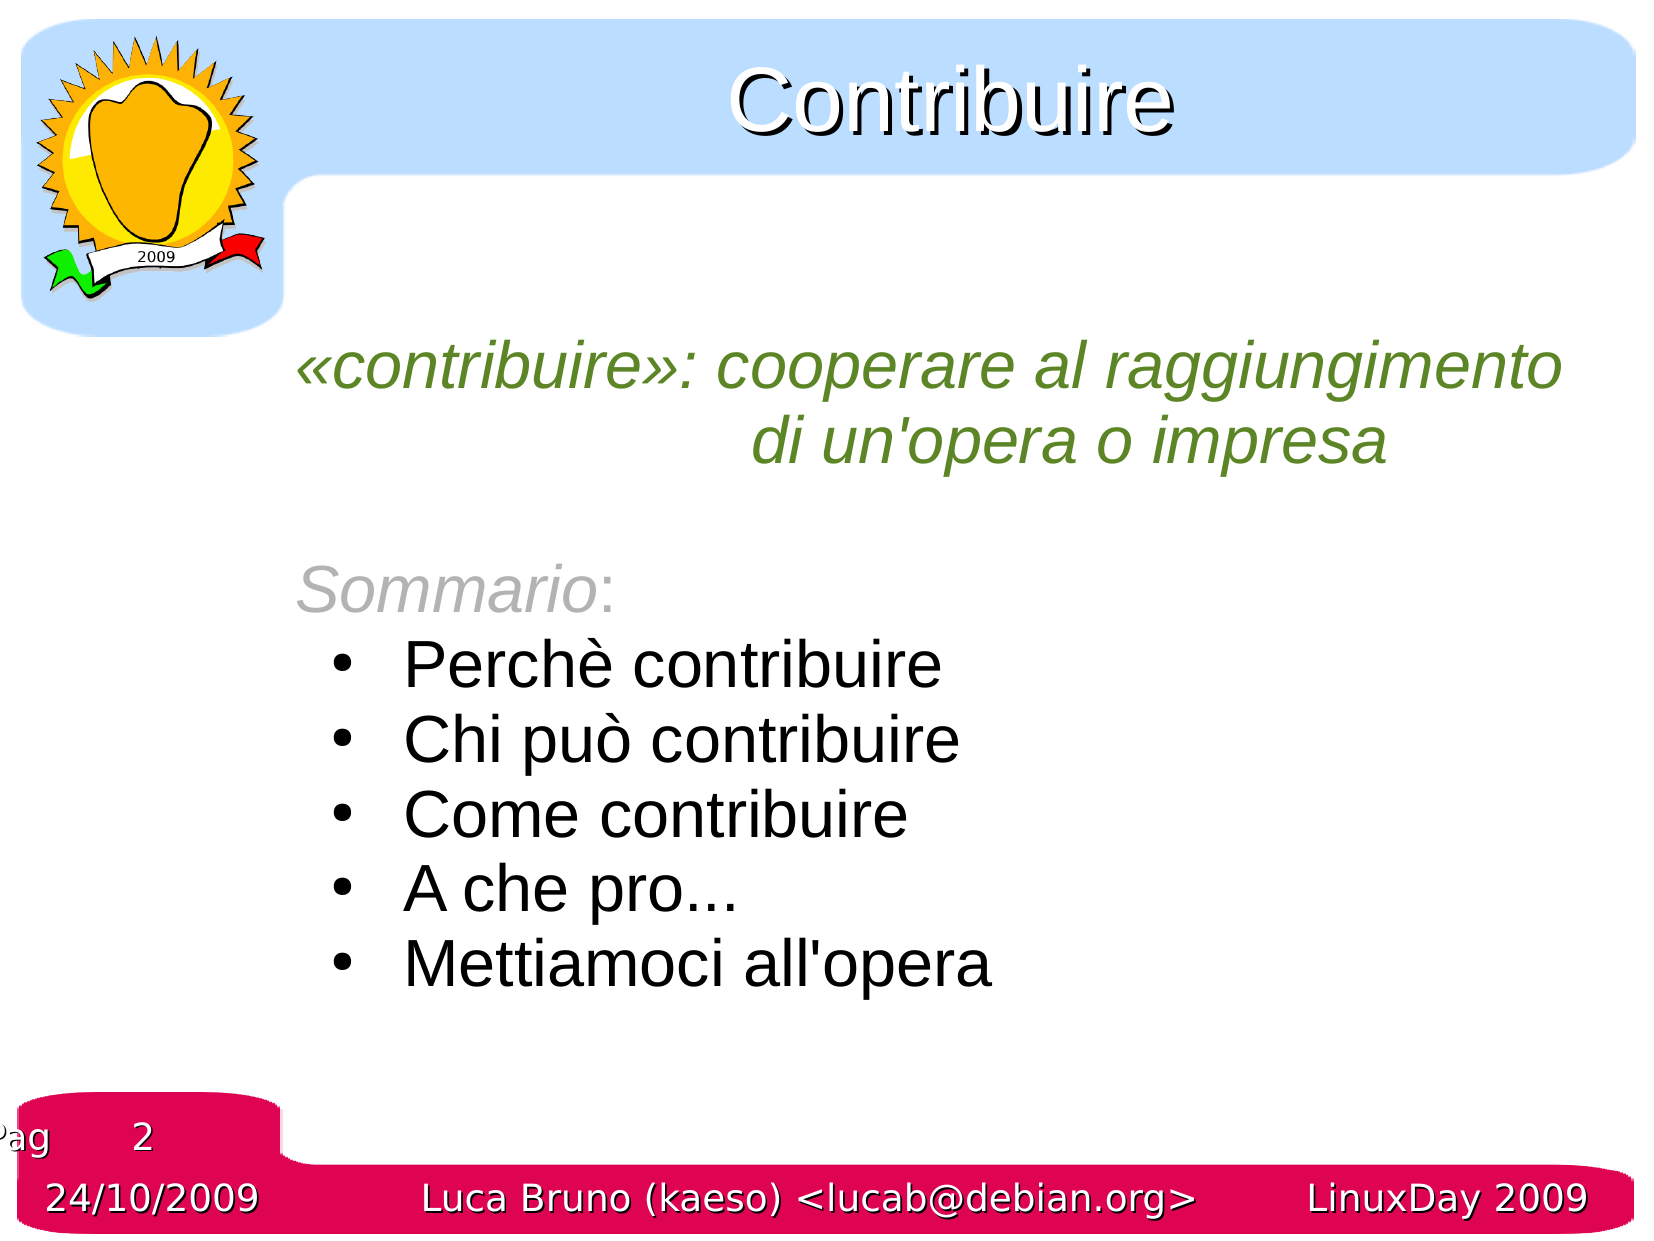

# Contribuire
«contribuire»: cooperare al raggiungimento 				di un'opera o impresa
Sommario:
 Perchè contribuire
 Chi può contribuire
 Come contribuire
 A che pro...
 Mettiamoci all'opera
Pag
Luca Bruno (kaeso) <lucab@debian.org> 		LinuxDay 2009
24/10/2009